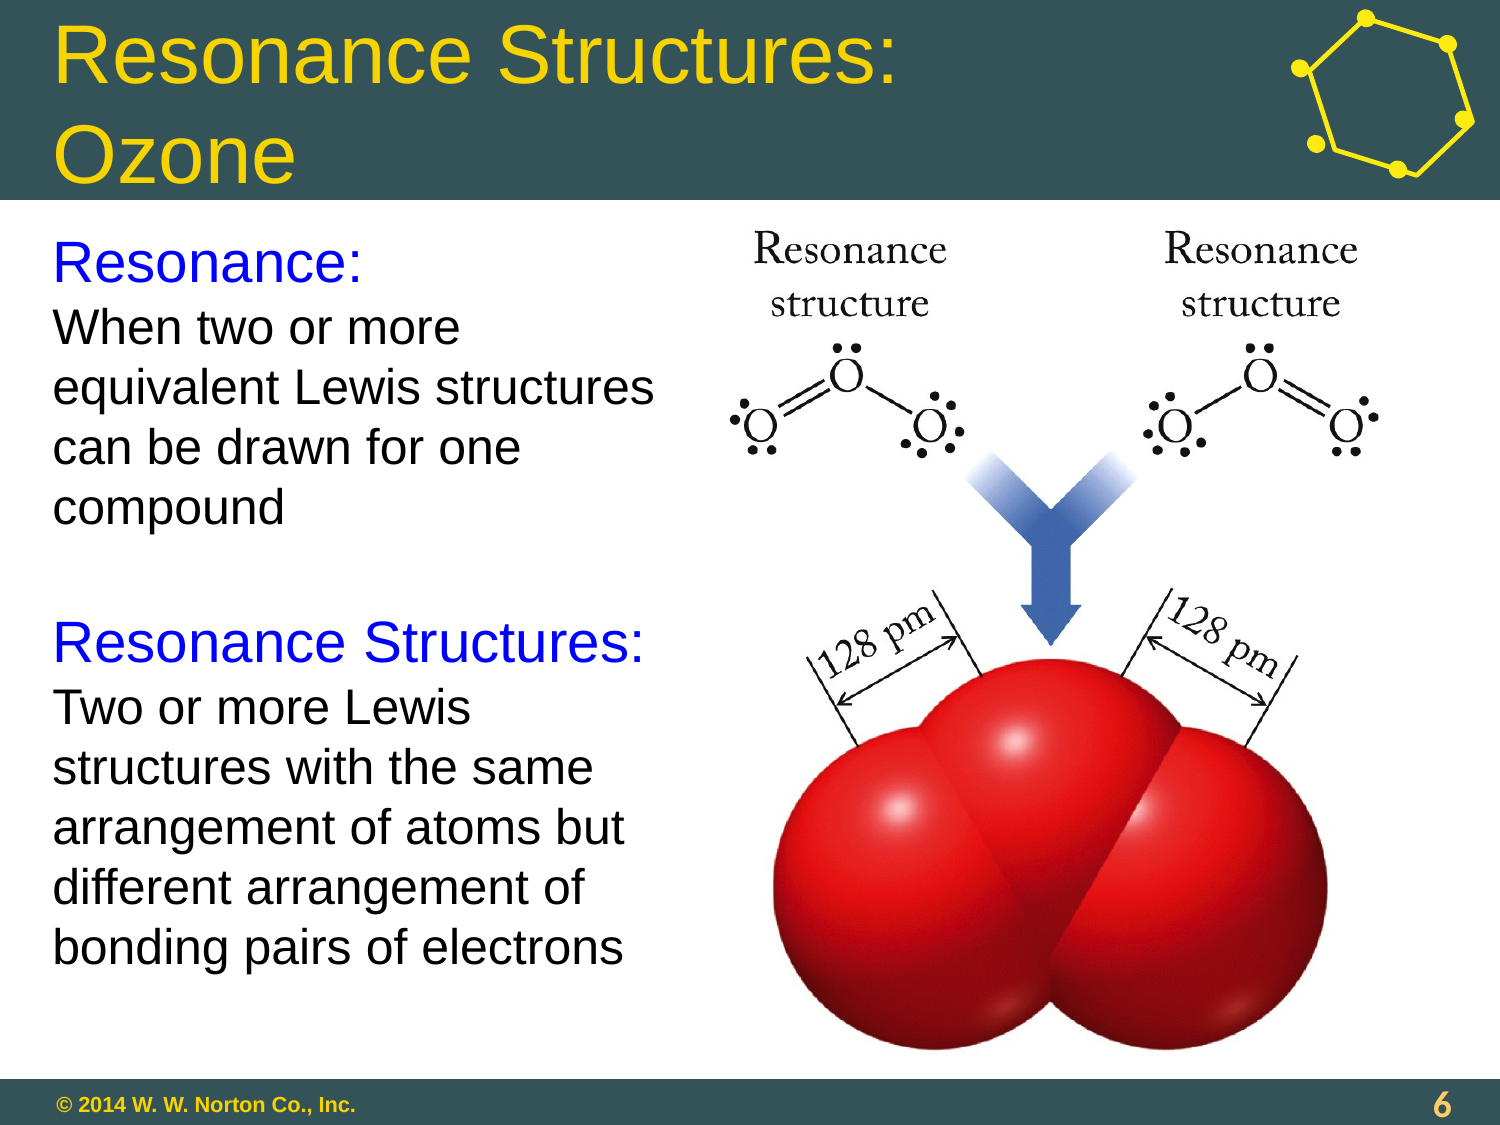

# Resonance Structures: Ozone
Resonance:
When two or more equivalent Lewis structures can be drawn for one compound
Resonance Structures:
Two or more Lewis structures with the same arrangement of atoms but different arrangement of bonding pairs of electrons